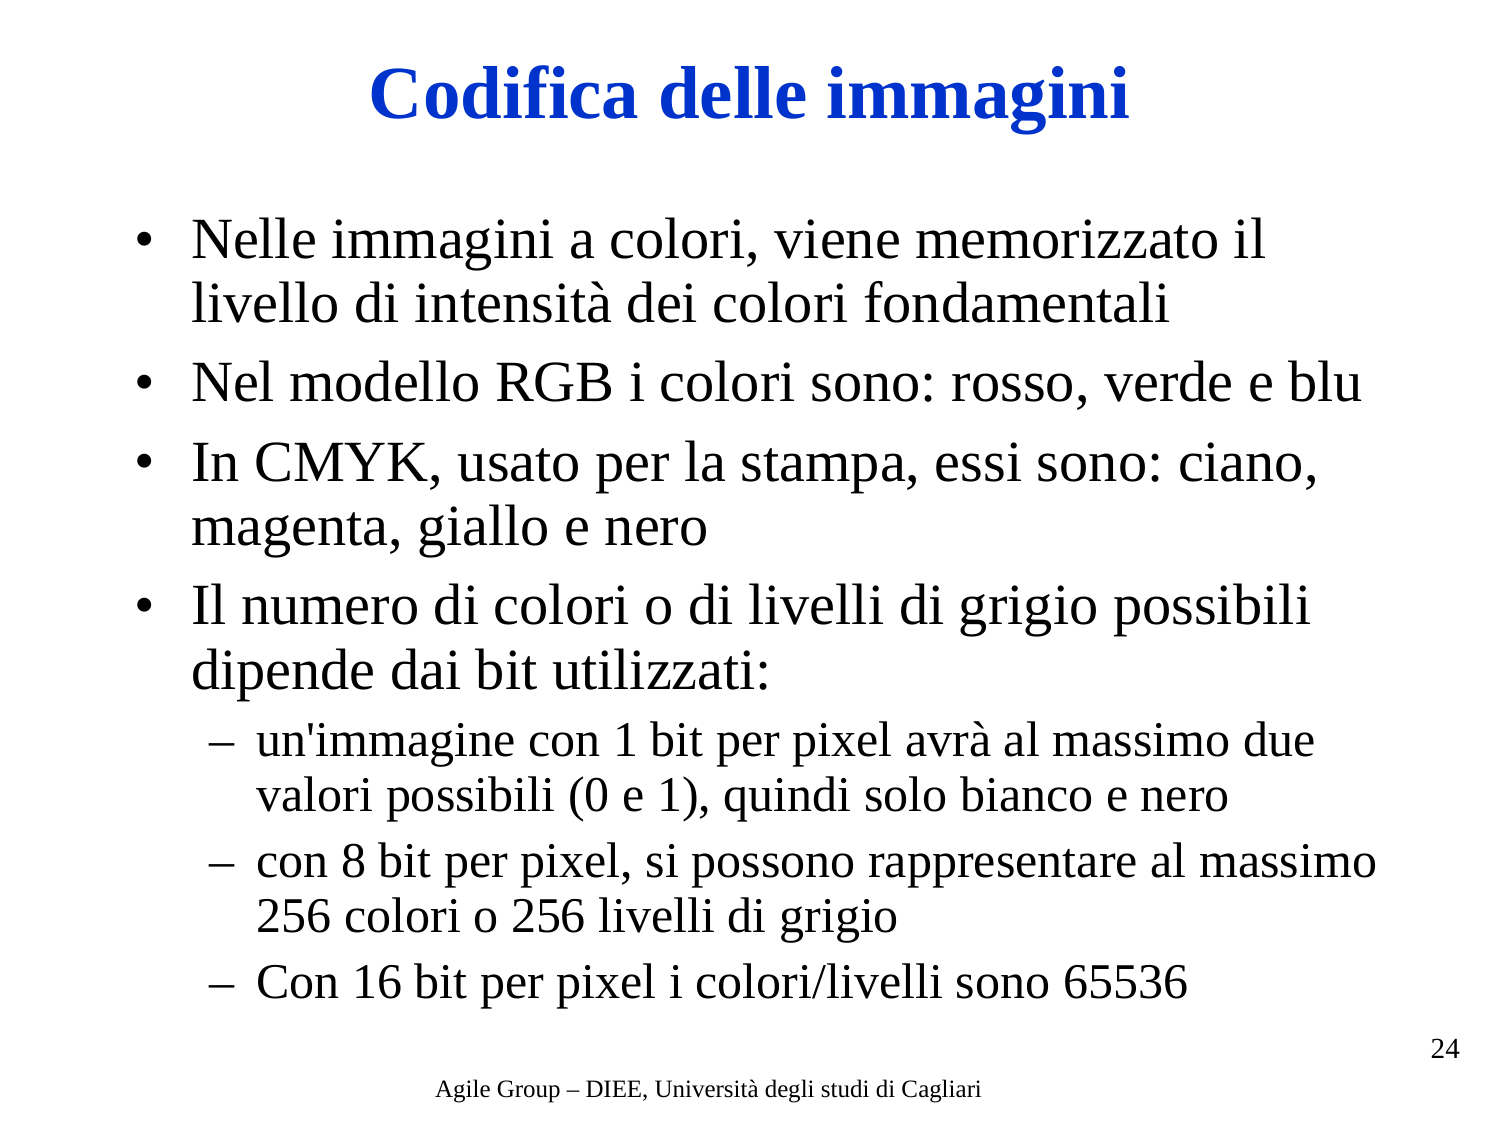

# Codifica delle immagini
Nelle immagini a colori, viene memorizzato il livello di intensità dei colori fondamentali
Nel modello RGB i colori sono: rosso, verde e blu
In CMYK, usato per la stampa, essi sono: ciano, magenta, giallo e nero
Il numero di colori o di livelli di grigio possibili dipende dai bit utilizzati:
un'immagine con 1 bit per pixel avrà al massimo due valori possibili (0 e 1), quindi solo bianco e nero
con 8 bit per pixel, si possono rappresentare al massimo 256 colori o 256 livelli di grigio
Con 16 bit per pixel i colori/livelli sono 65536
24